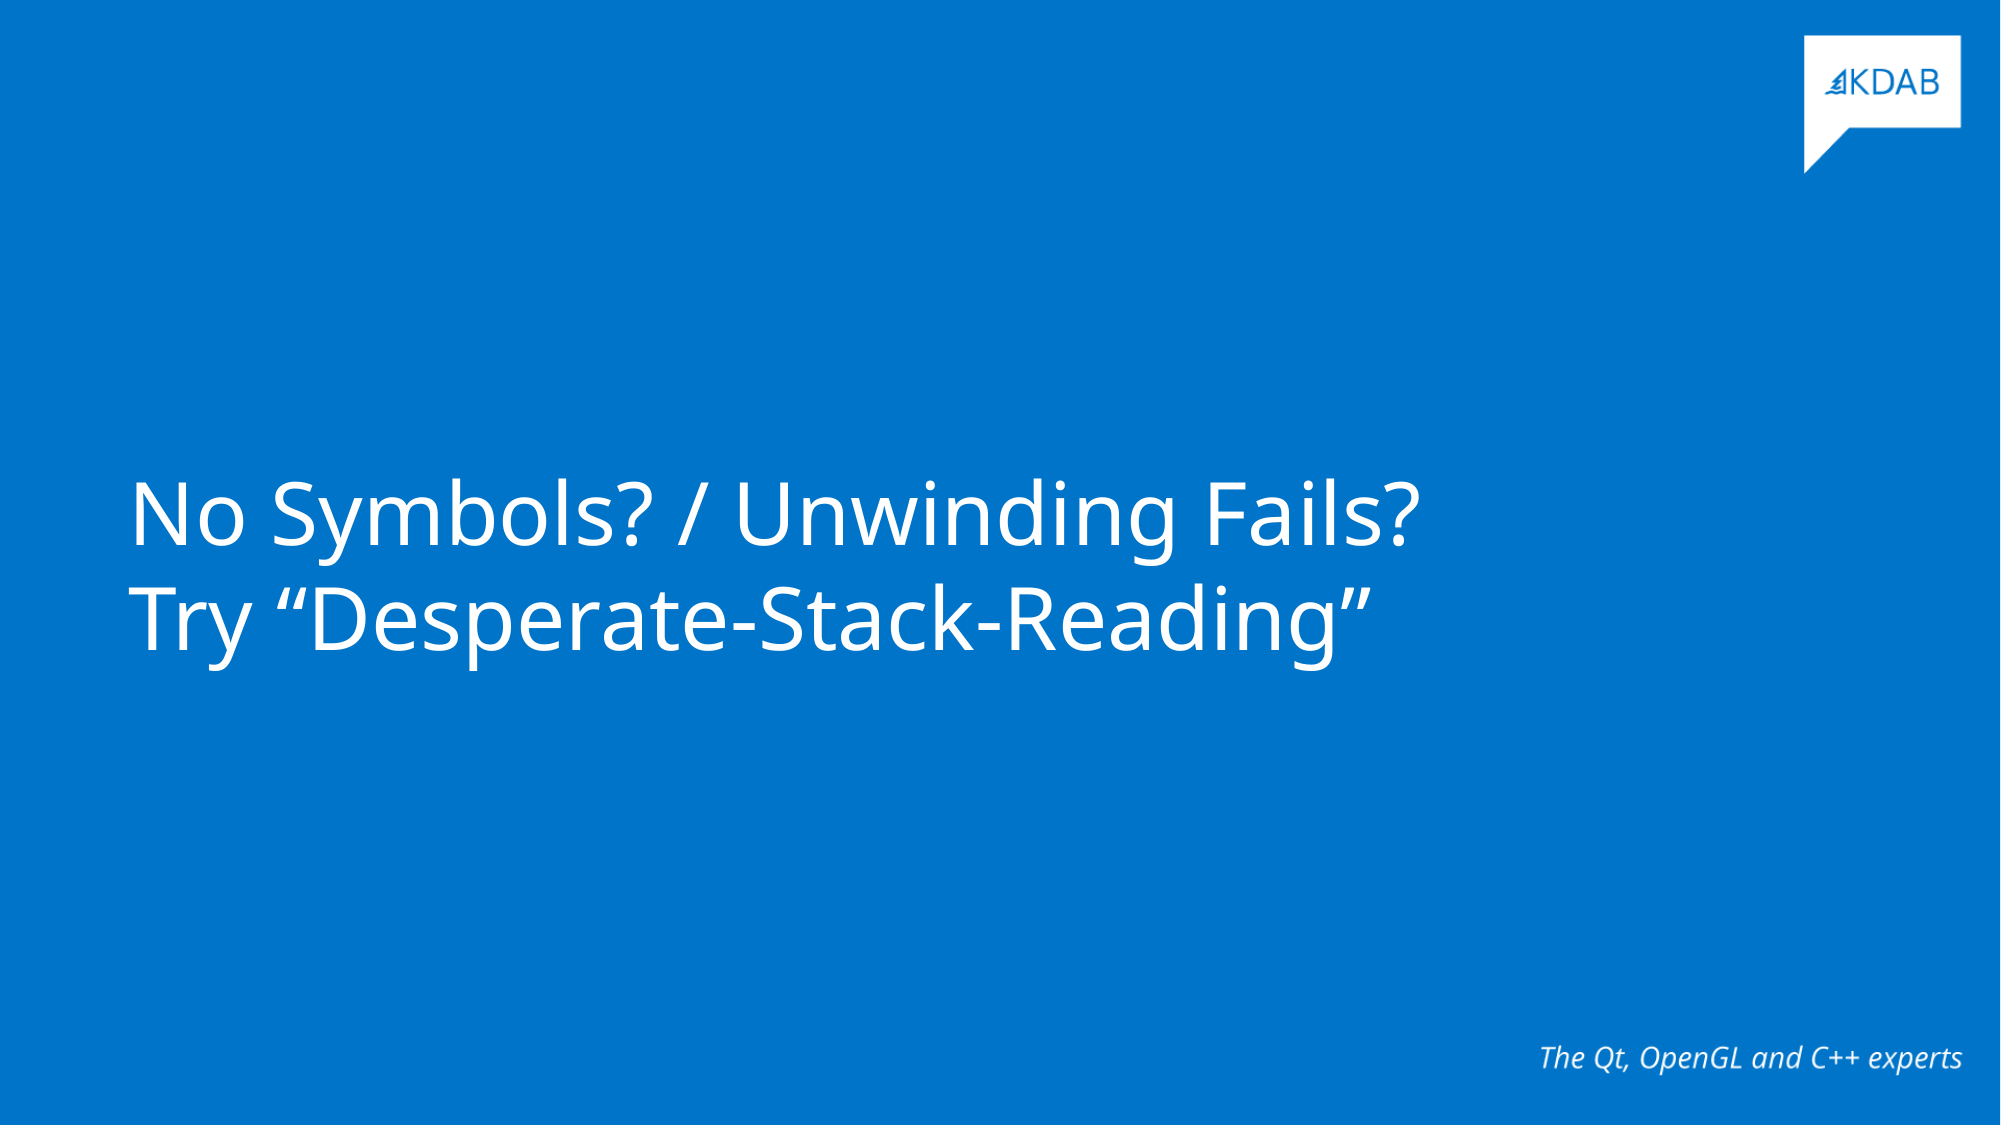

#
No Symbols? / Unwinding Fails?
Try “Desperate-Stack-Reading”